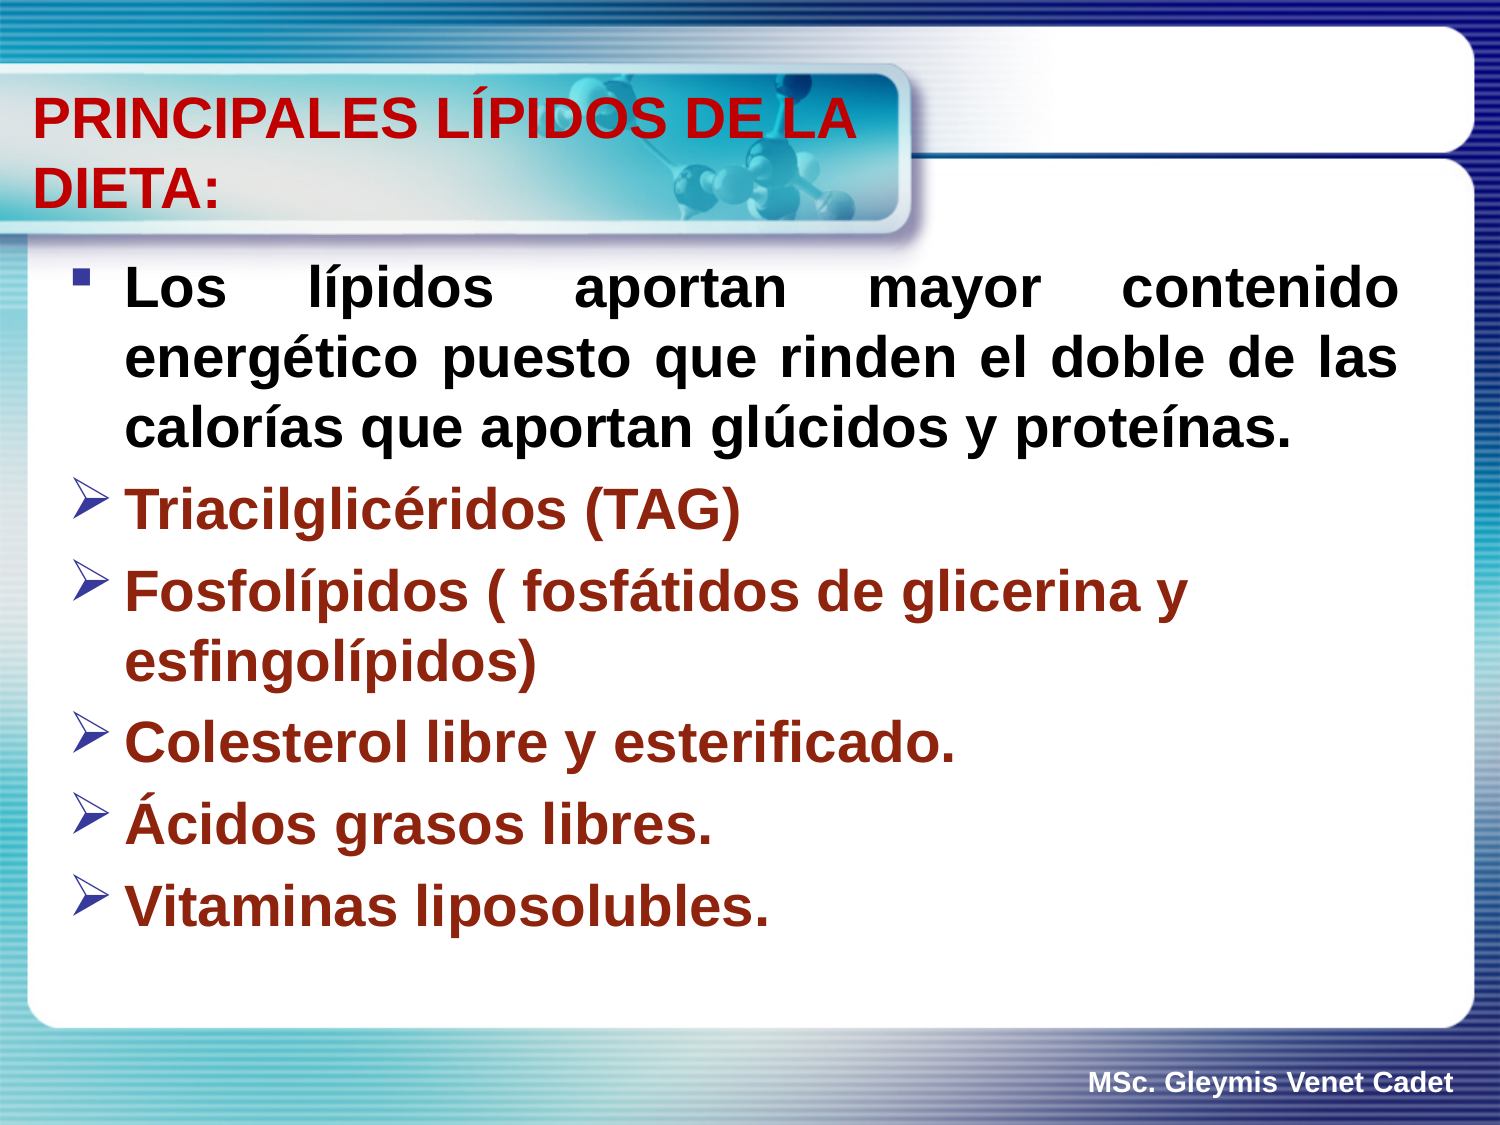

# PRINCIPALES LÍPIDOS DE LA DIETA:
Los lípidos aportan mayor contenido energético puesto que rinden el doble de las calorías que aportan glúcidos y proteínas.
Triacilglicéridos (TAG)
Fosfolípidos ( fosfátidos de glicerina y esfingolípidos)
Colesterol libre y esterificado.
Ácidos grasos libres.
Vitaminas liposolubles.
MSc. Gleymis Venet Cadet